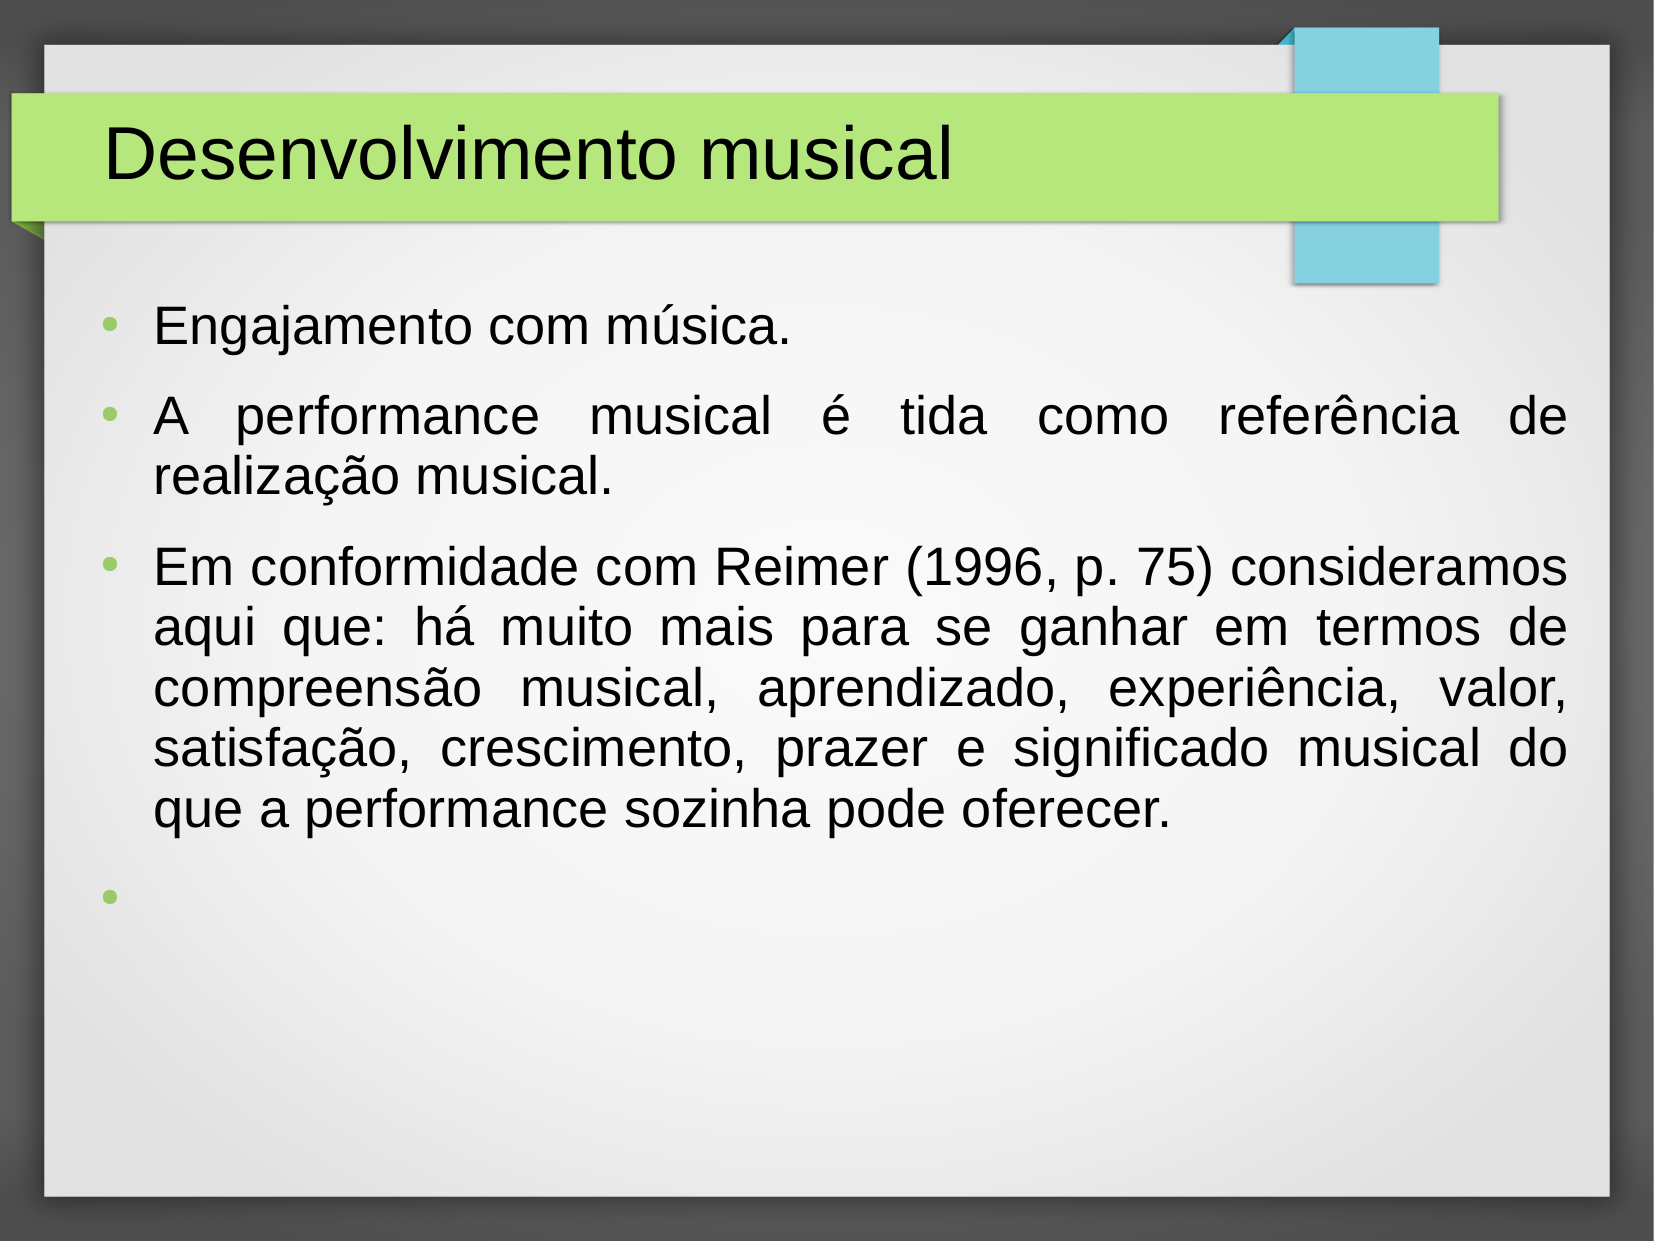

# Desenvolvimento musical
Engajamento com música.
A performance musical é tida como referência de realização musical.
Em conformidade com Reimer (1996, p. 75) consideramos aqui que: há muito mais para se ganhar em termos de compreensão musical, aprendizado, experiência, valor, satisfação, crescimento, prazer e significado musical do que a performance sozinha pode oferecer.